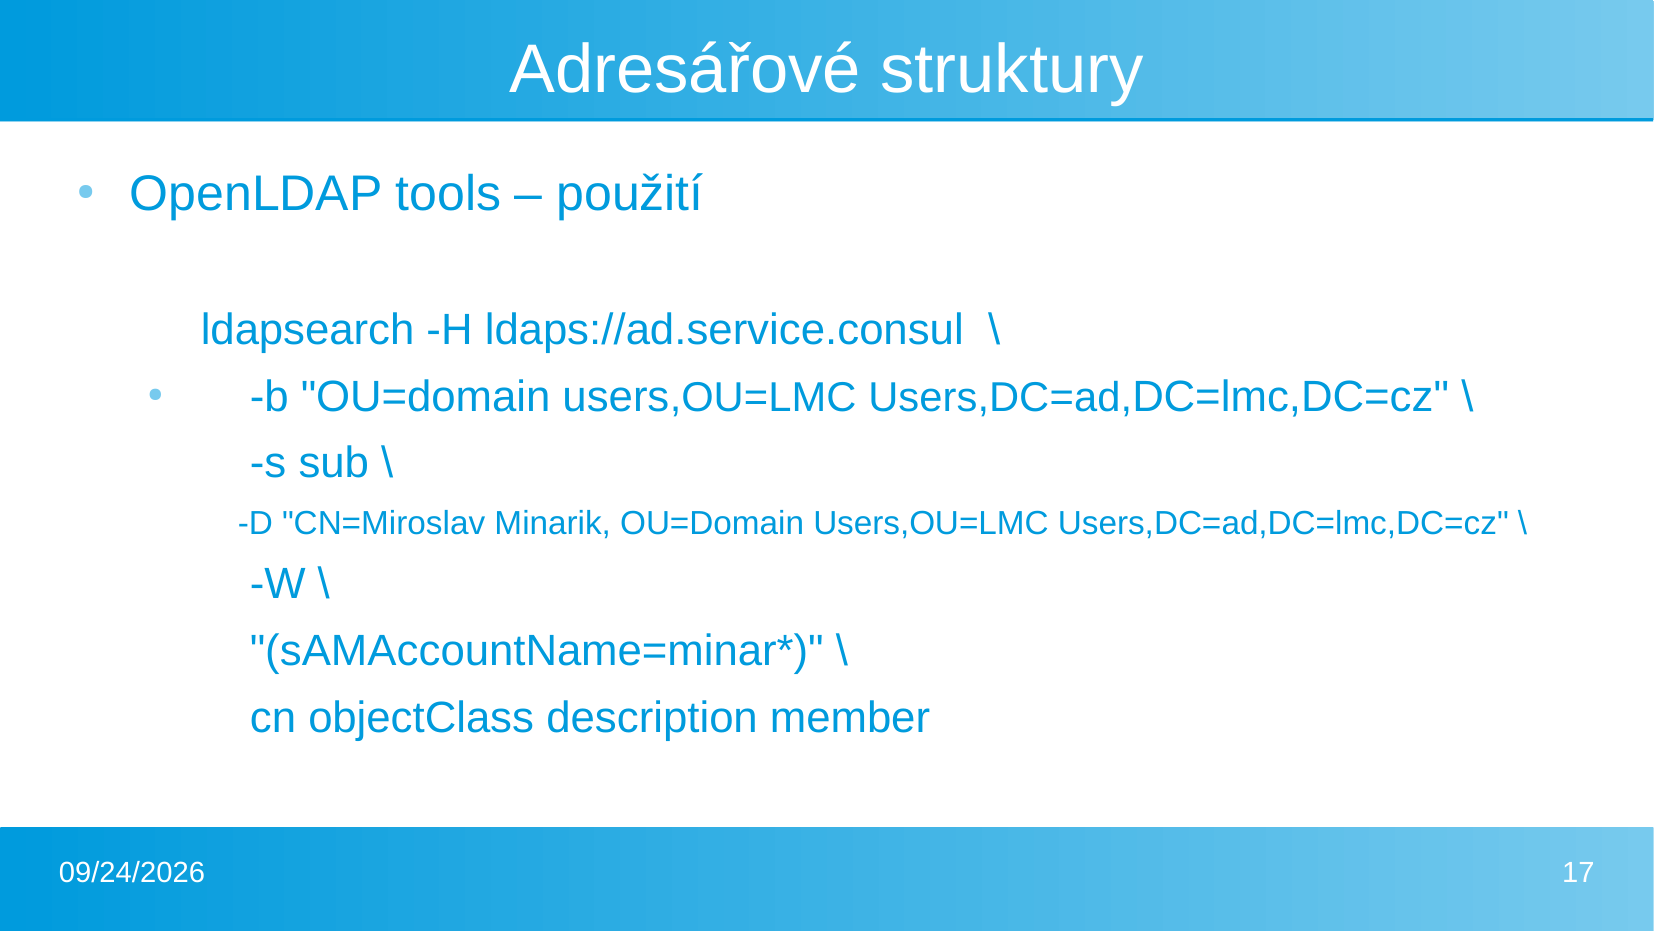

# Adresářové struktury
OpenLDAP tools – použití
ldapsearch -H ldaps://ad.service.consul \
 -b "OU=domain users,OU=LMC Users,DC=ad,DC=lmc,DC=cz" \
 -s sub \
 -D "CN=Miroslav Minarik, OU=Domain Users,OU=LMC Users,DC=ad,DC=lmc,DC=cz" \
 -W \
 "(sAMAccountName=minar*)" \
 cn objectClass description member
17